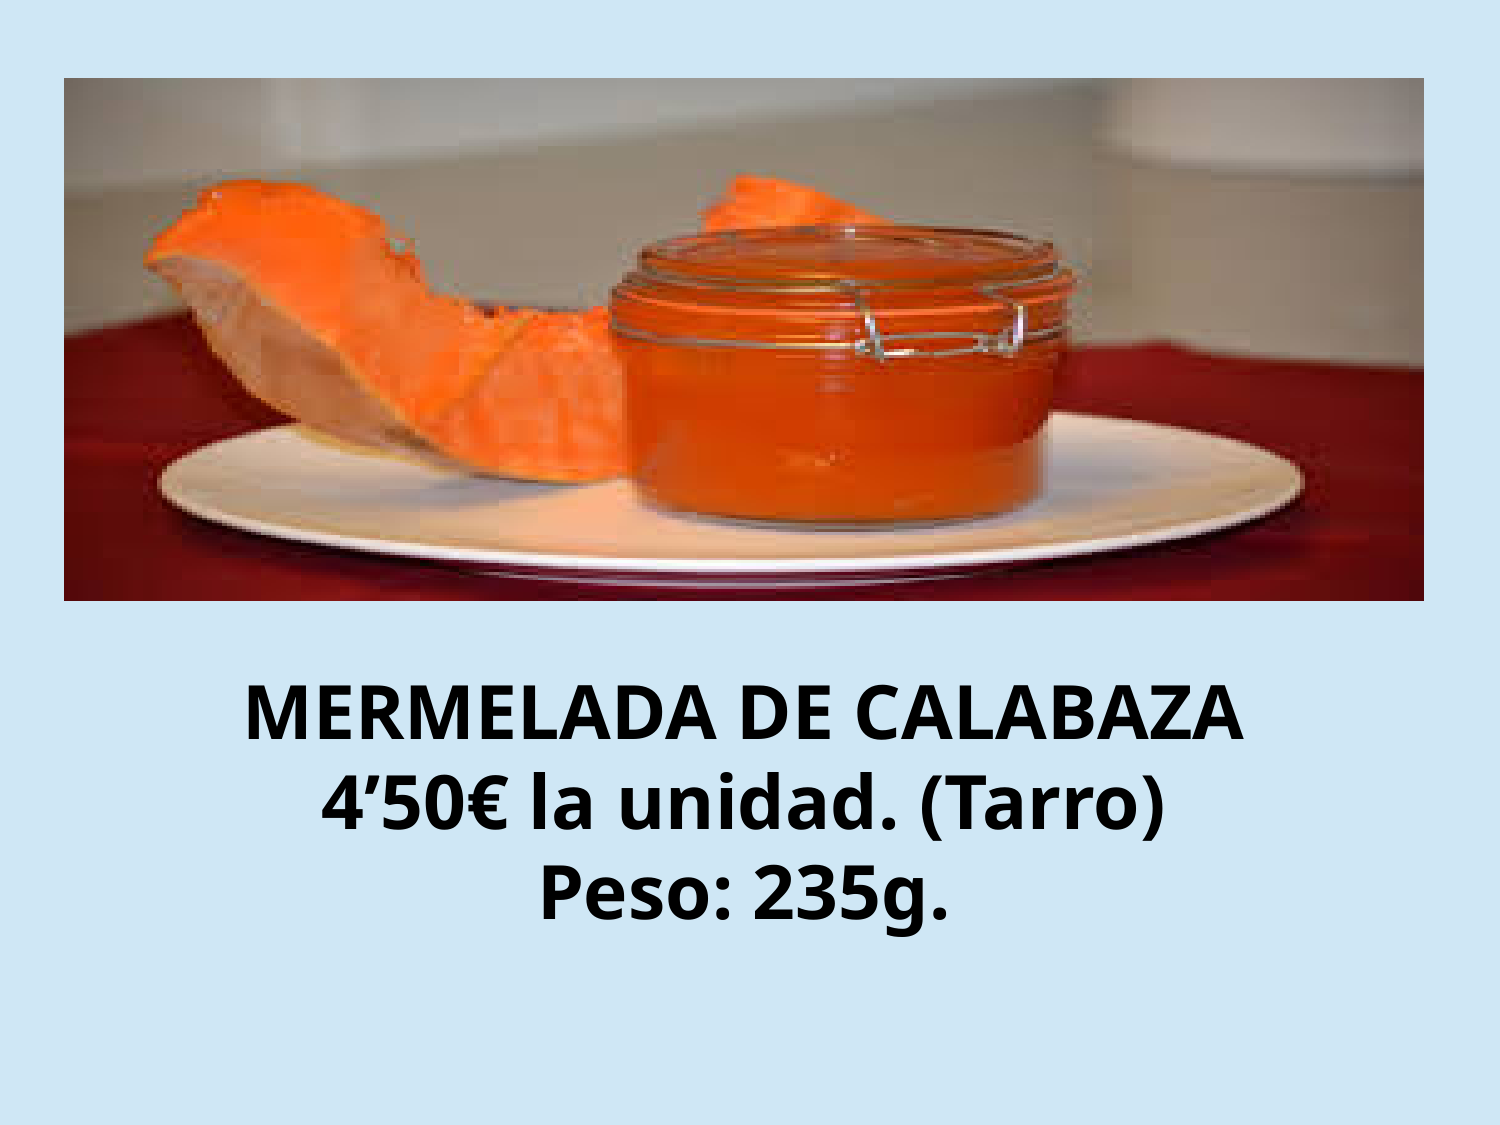

#
MERMELADA DE CALABAZA
4’50€ la unidad. (Tarro)
Peso: 235g.